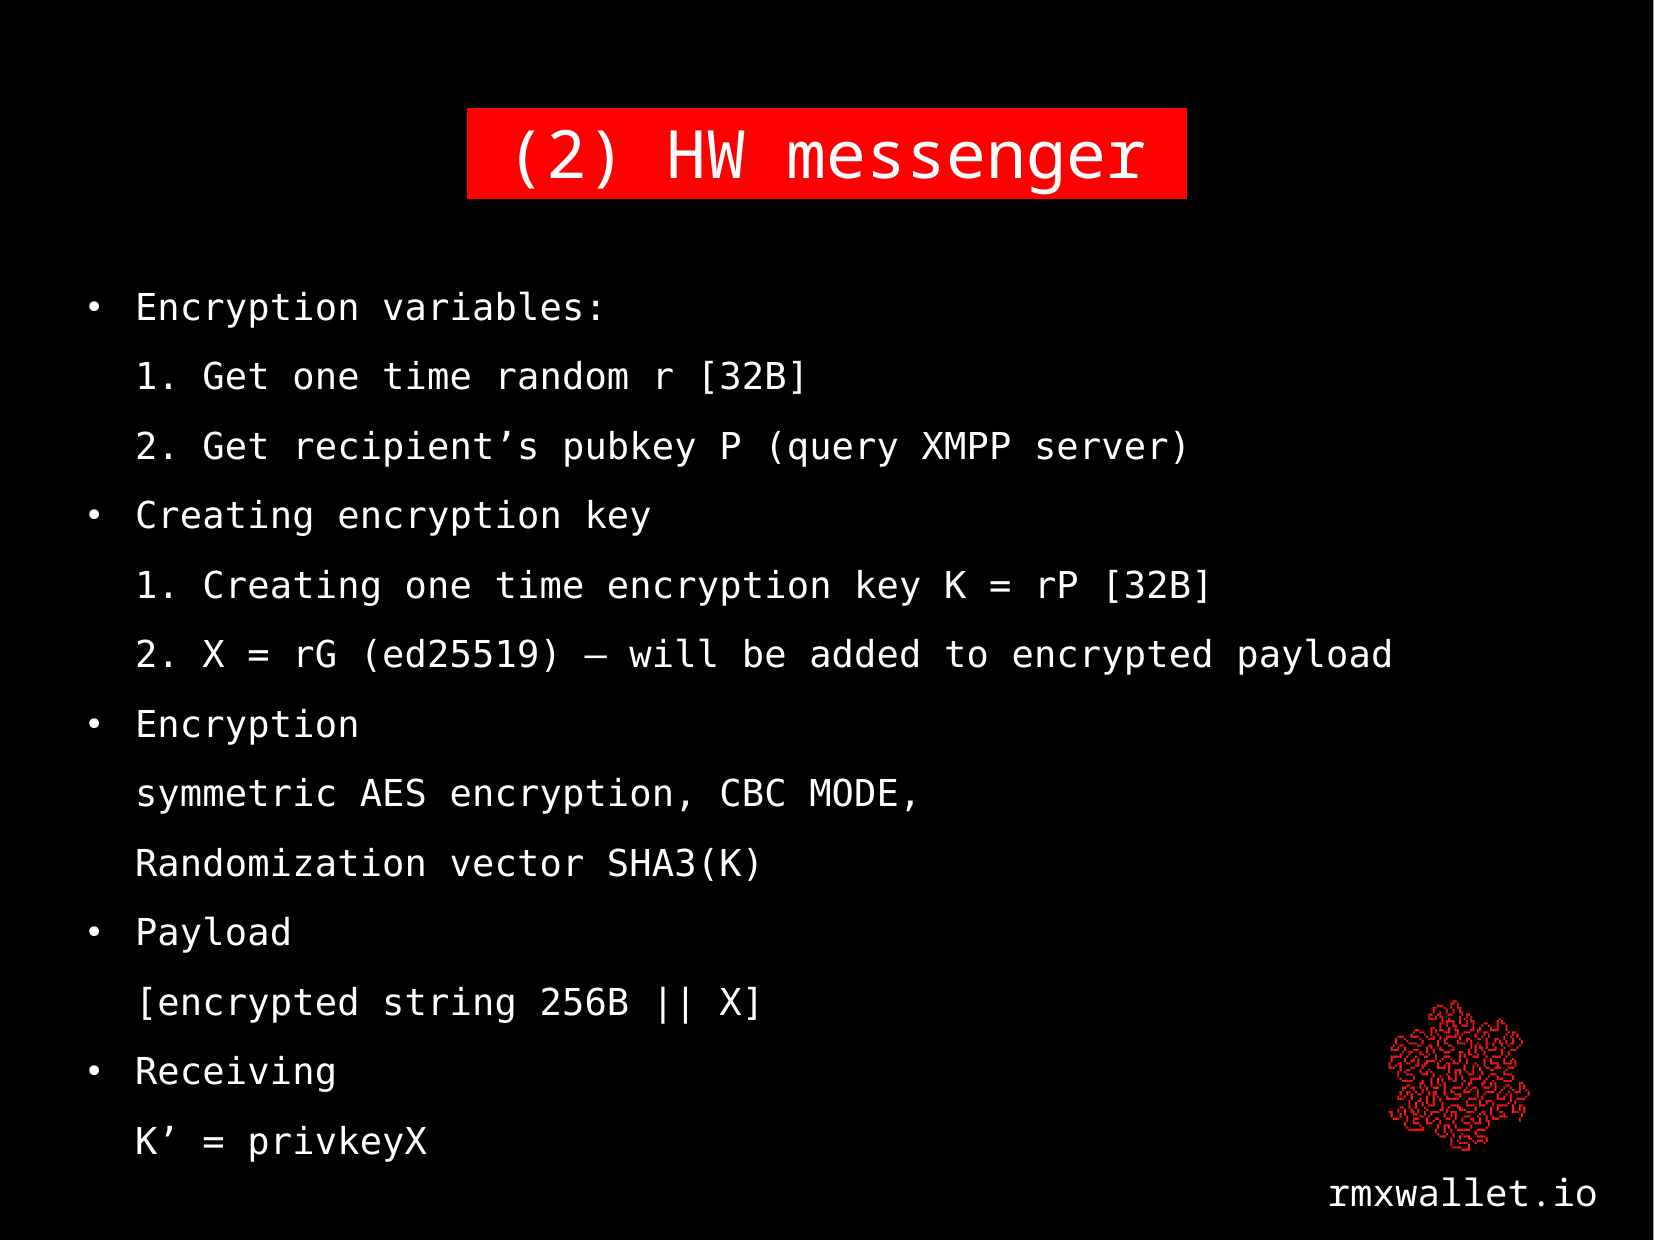

# (2) HW messenger
Encryption variables:
1. Get one time random r [32B]
2. Get recipient’s pubkey P (query XMPP server)
Creating encryption key
1. Creating one time encryption key K = rP [32B]
2. X = rG (ed25519) – will be added to encrypted payload
Encryption
symmetric AES encryption, CBC MODE,
Randomization vector SHA3(K)
Payload
[encrypted string 256B || X]
Receiving
K’ = privkeyX
rmxwallet.io